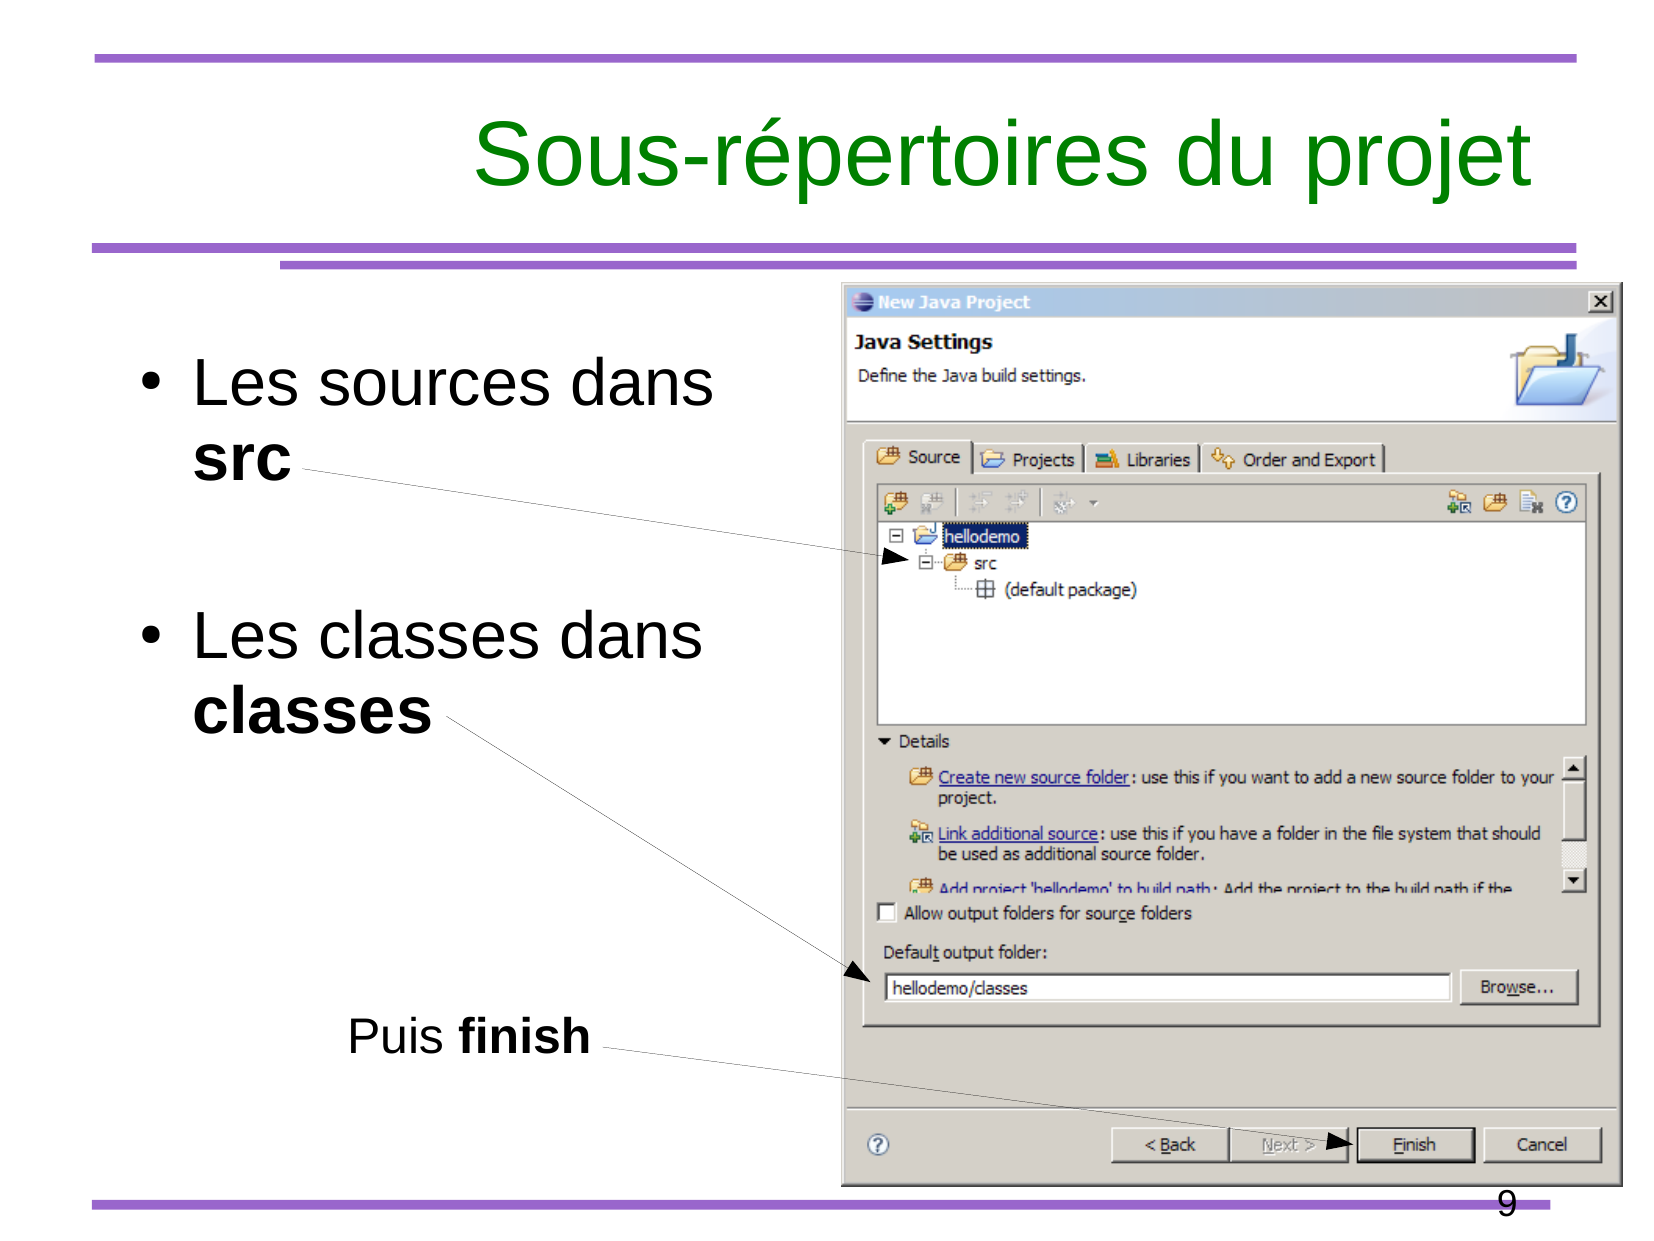

# Sous-répertoires du projet
Les sources dans
src
Les classes dans
classes
Puis finish